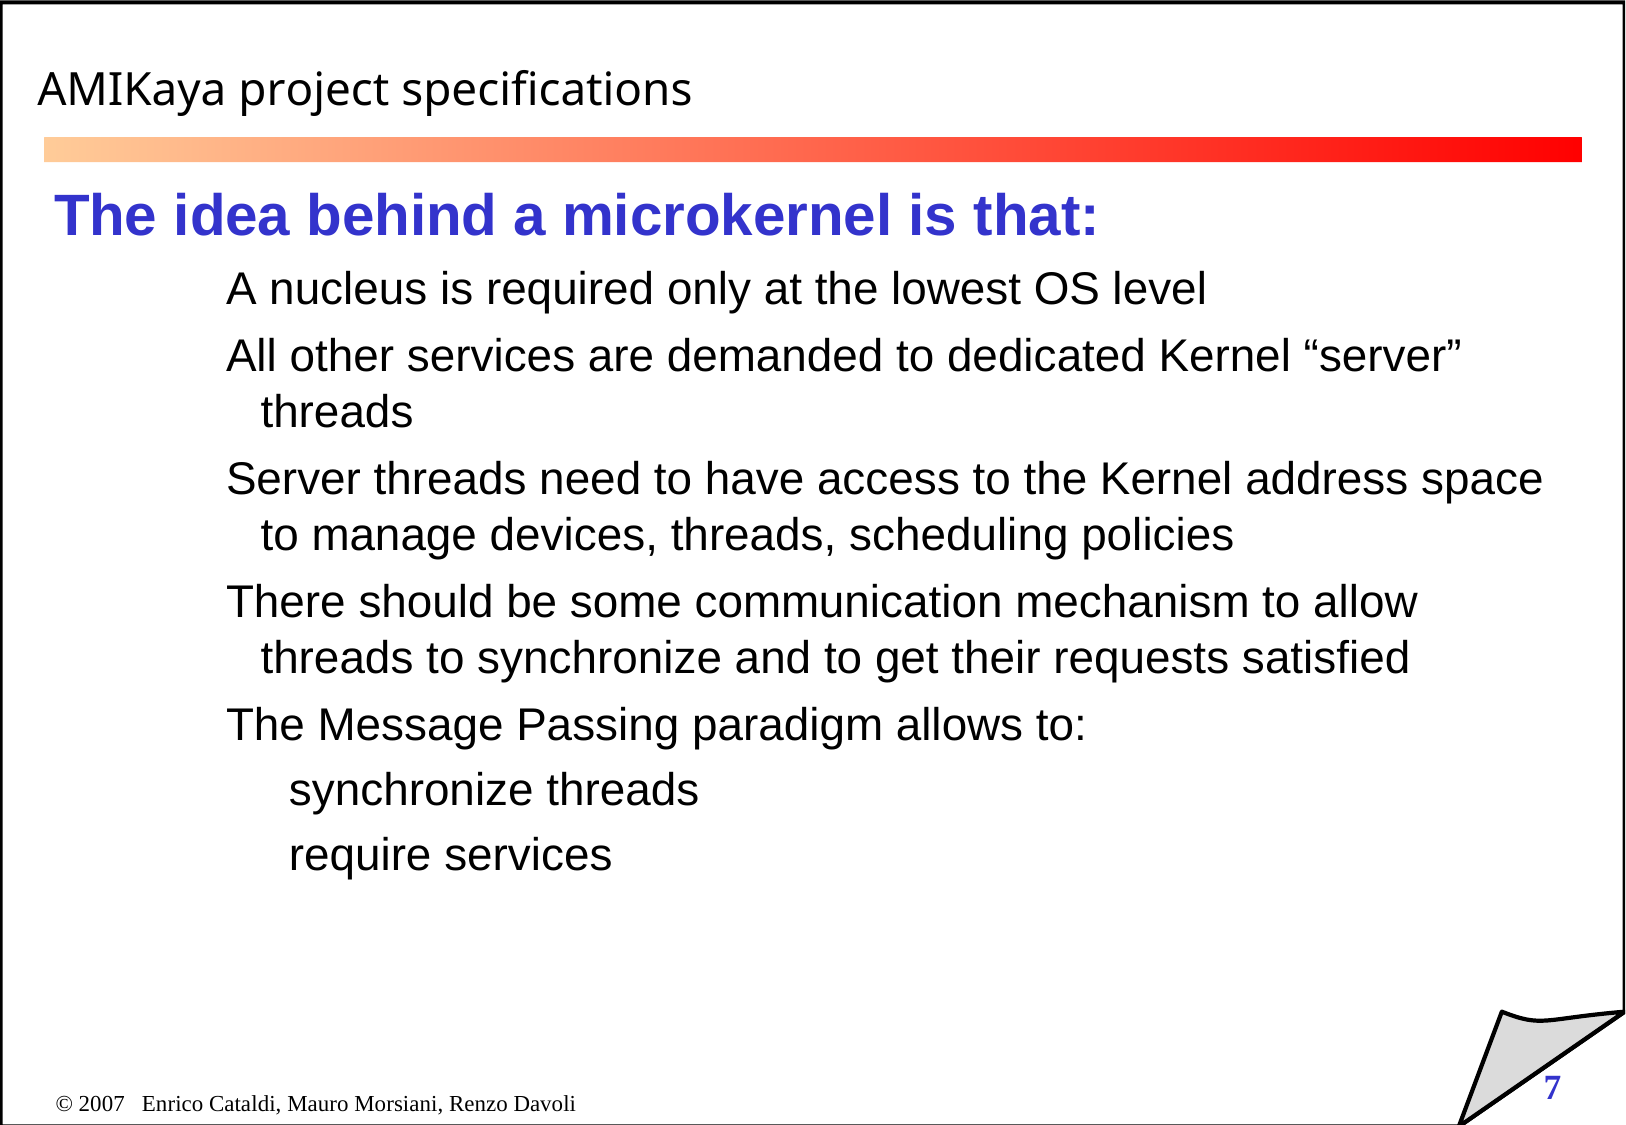

# AMIKaya project specifications
The idea behind a microkernel is that:
A nucleus is required only at the lowest OS level
All other services are demanded to dedicated Kernel “server” threads
Server threads need to have access to the Kernel address space to manage devices, threads, scheduling policies
There should be some communication mechanism to allow threads to synchronize and to get their requests satisfied
The Message Passing paradigm allows to:
synchronize threads
require services